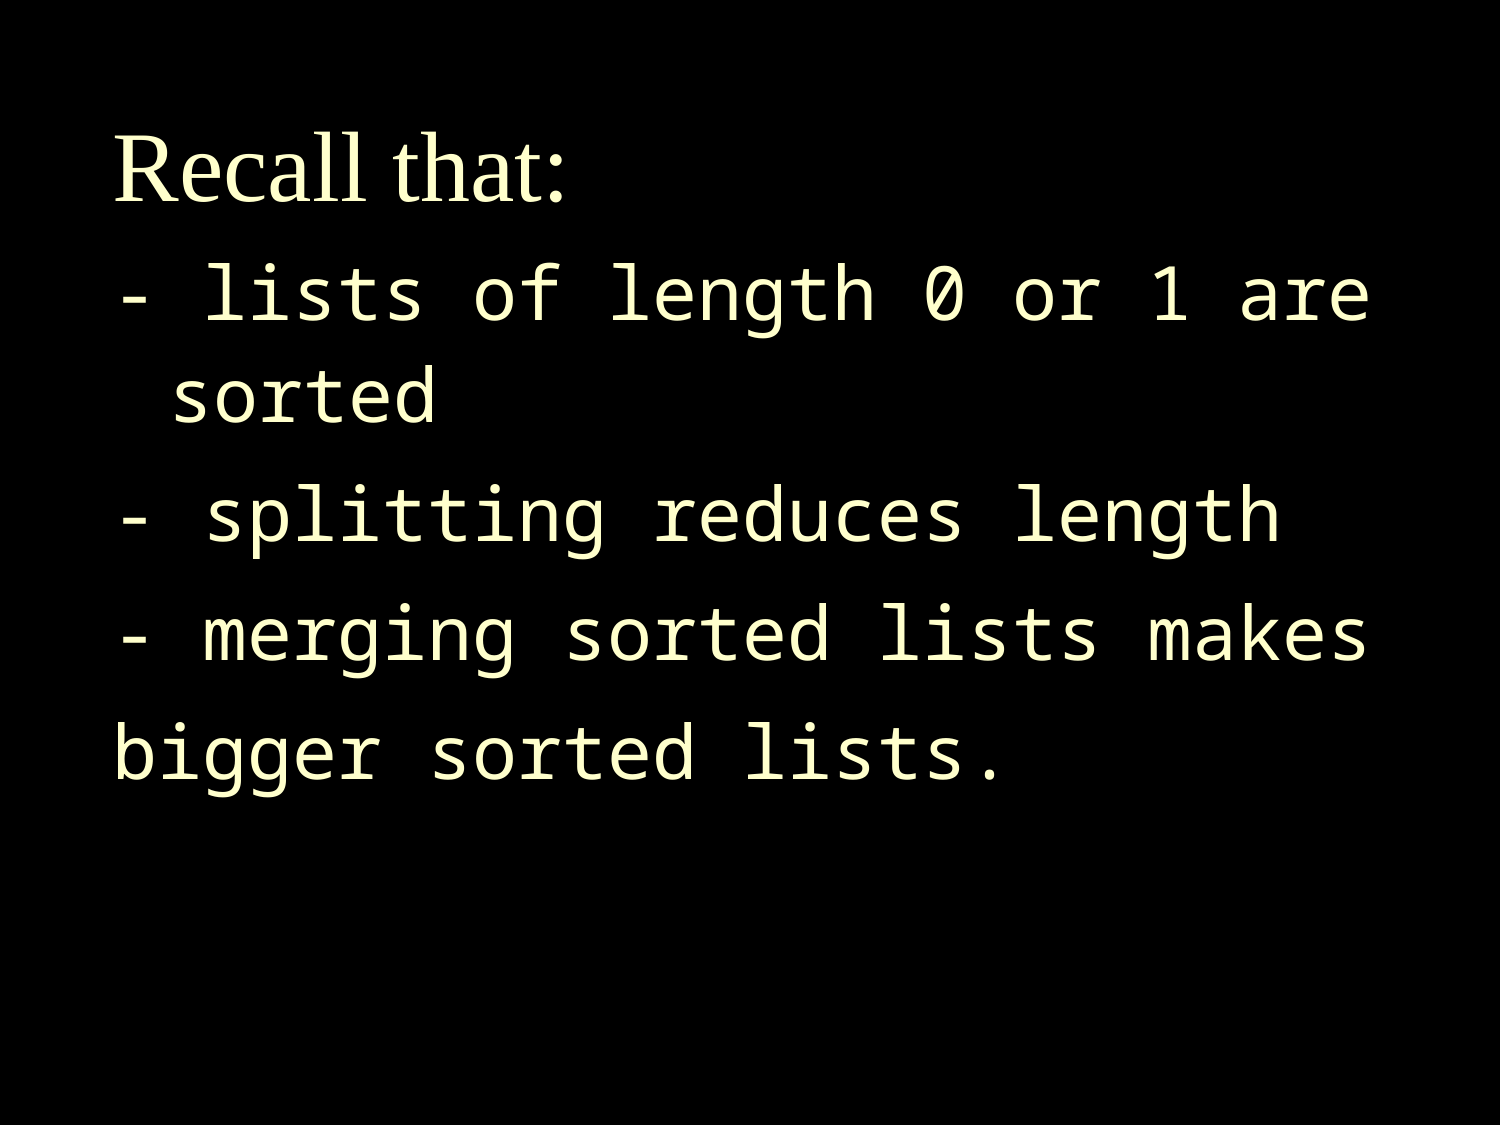

# Recall that:
- lists of length 0 or 1 are sorted
- splitting reduces length
- merging sorted lists makes
bigger sorted lists.